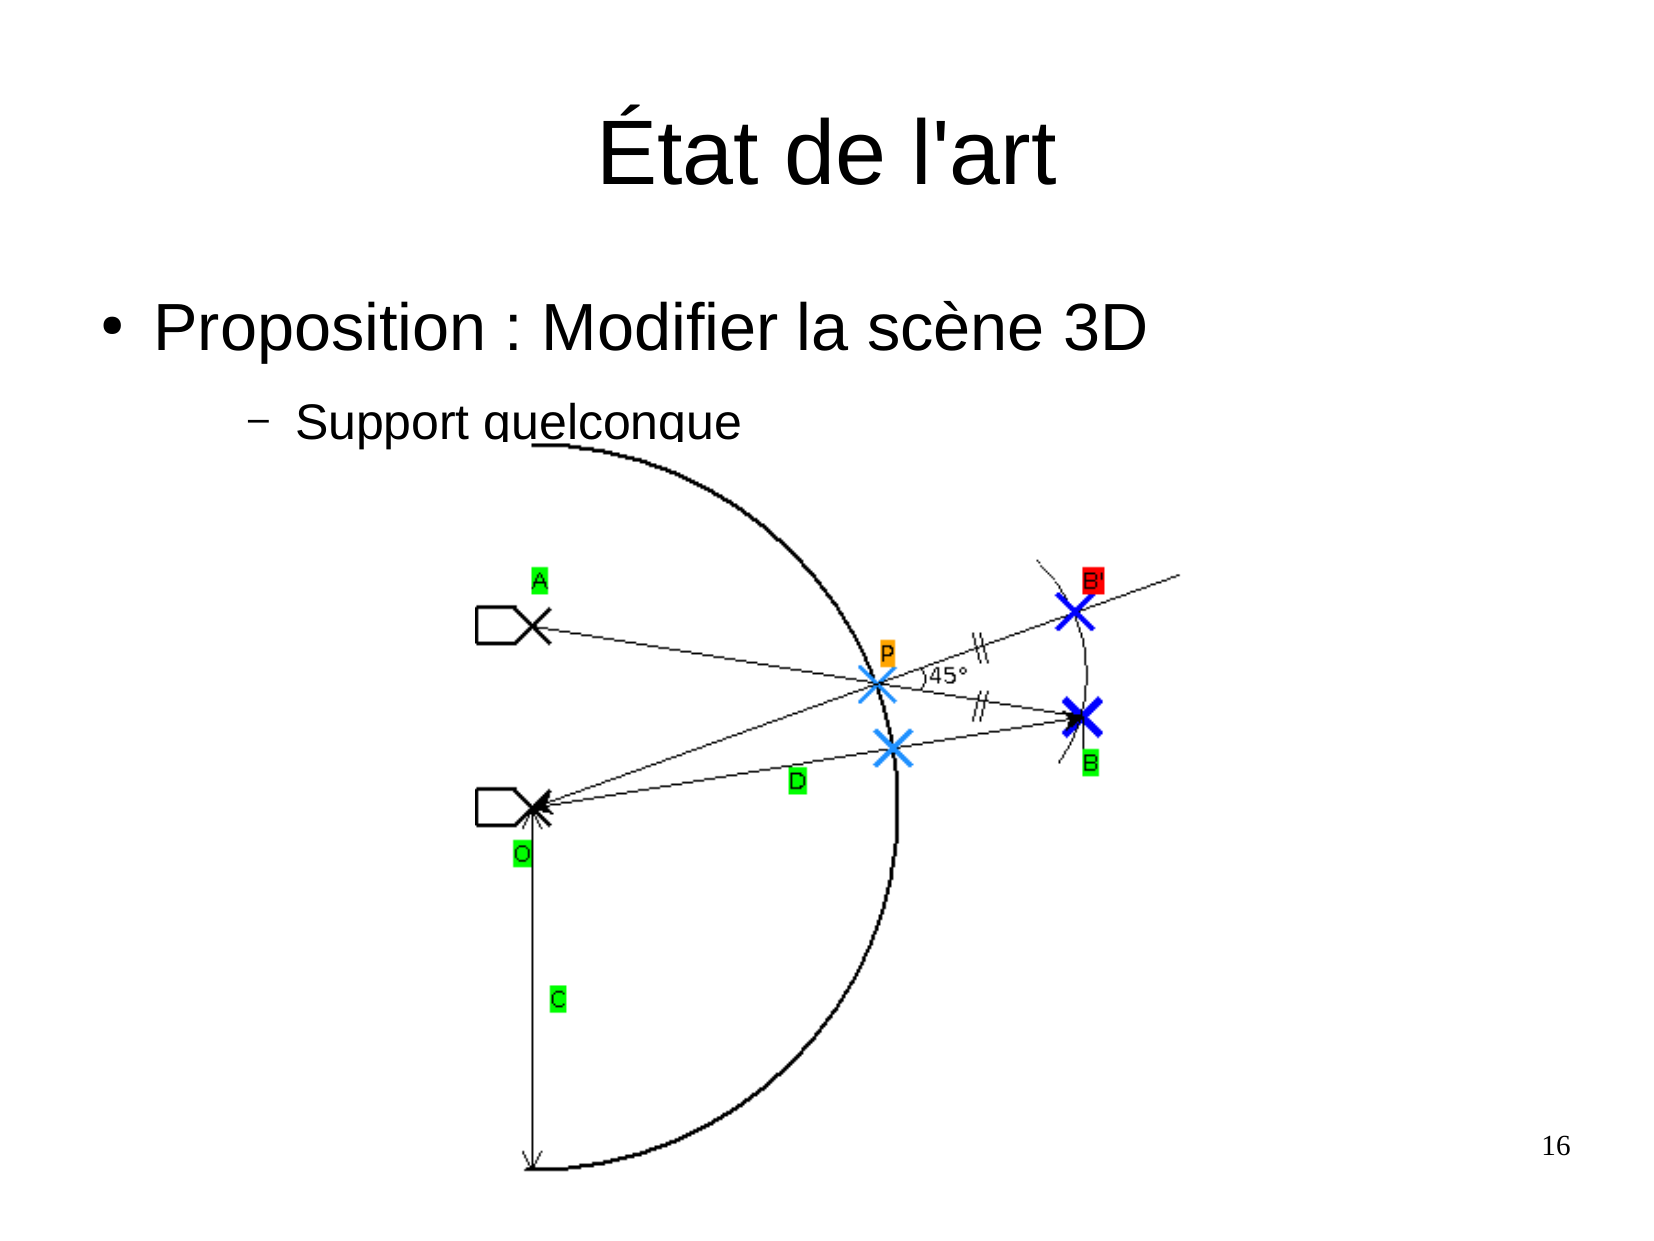

# État de l'art
Proposition : Modifier la scène 3D
Support quelconque
16